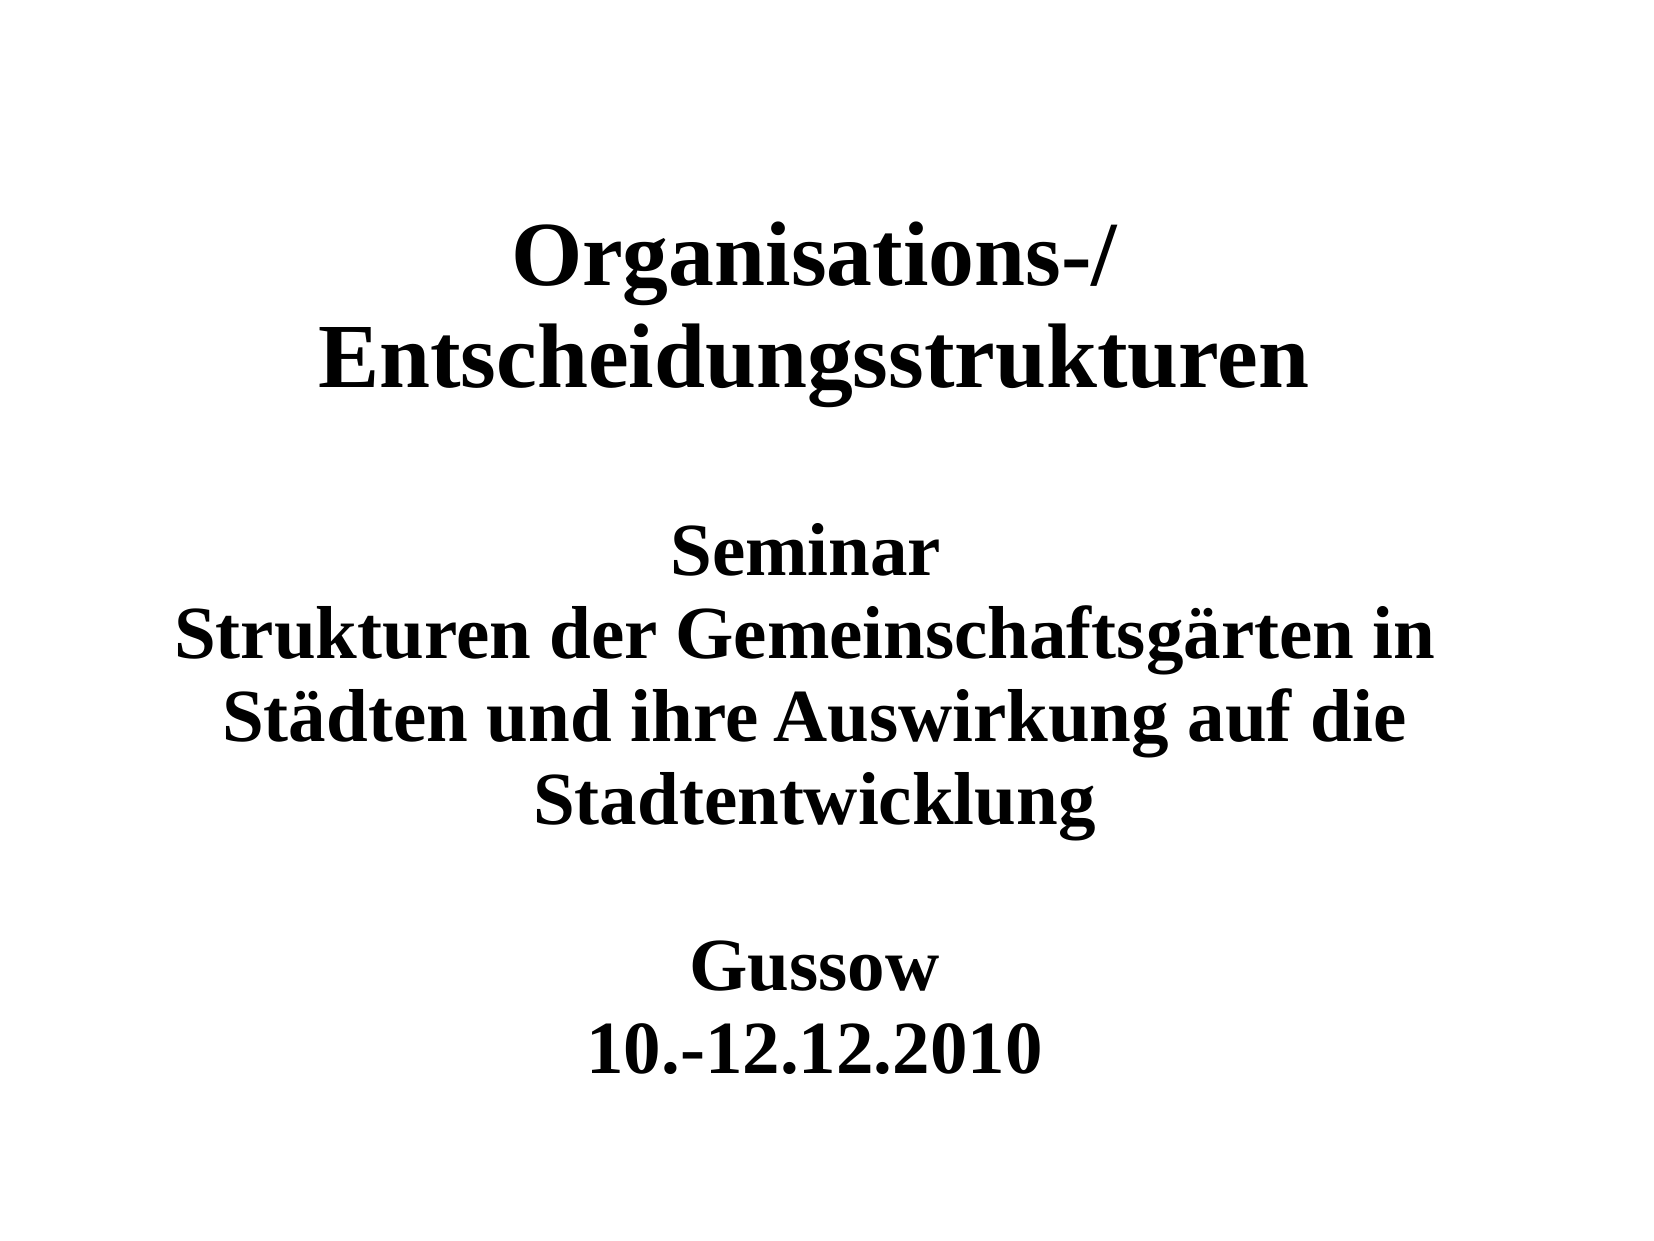

Organisations-/
Entscheidungsstrukturen
Seminar
Strukturen der Gemeinschaftsgärten in
Städten und ihre Auswirkung auf die Stadtentwicklung
Gussow
10.-12.12.2010